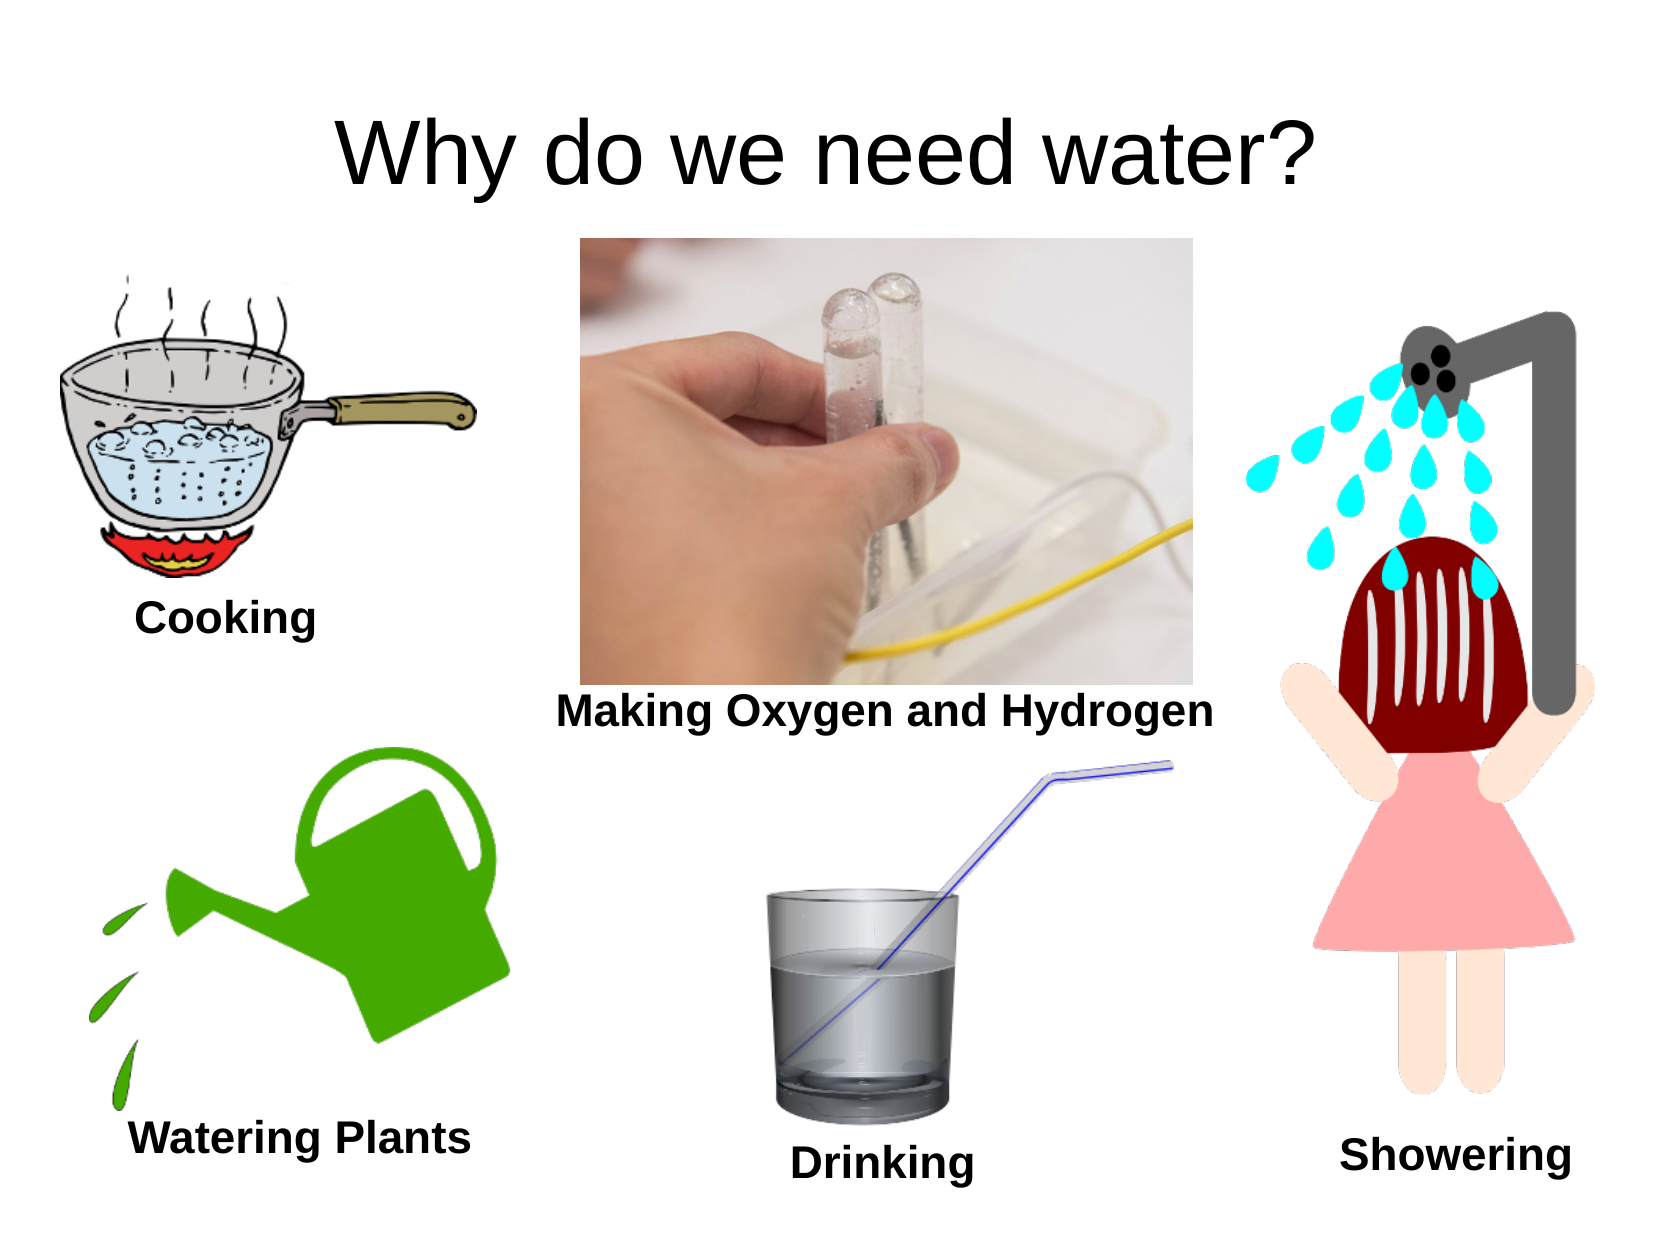

# Why do we need water?
Showering
Cooking
Making Oxygen and Hydrogen
Drinking
Watering Plants